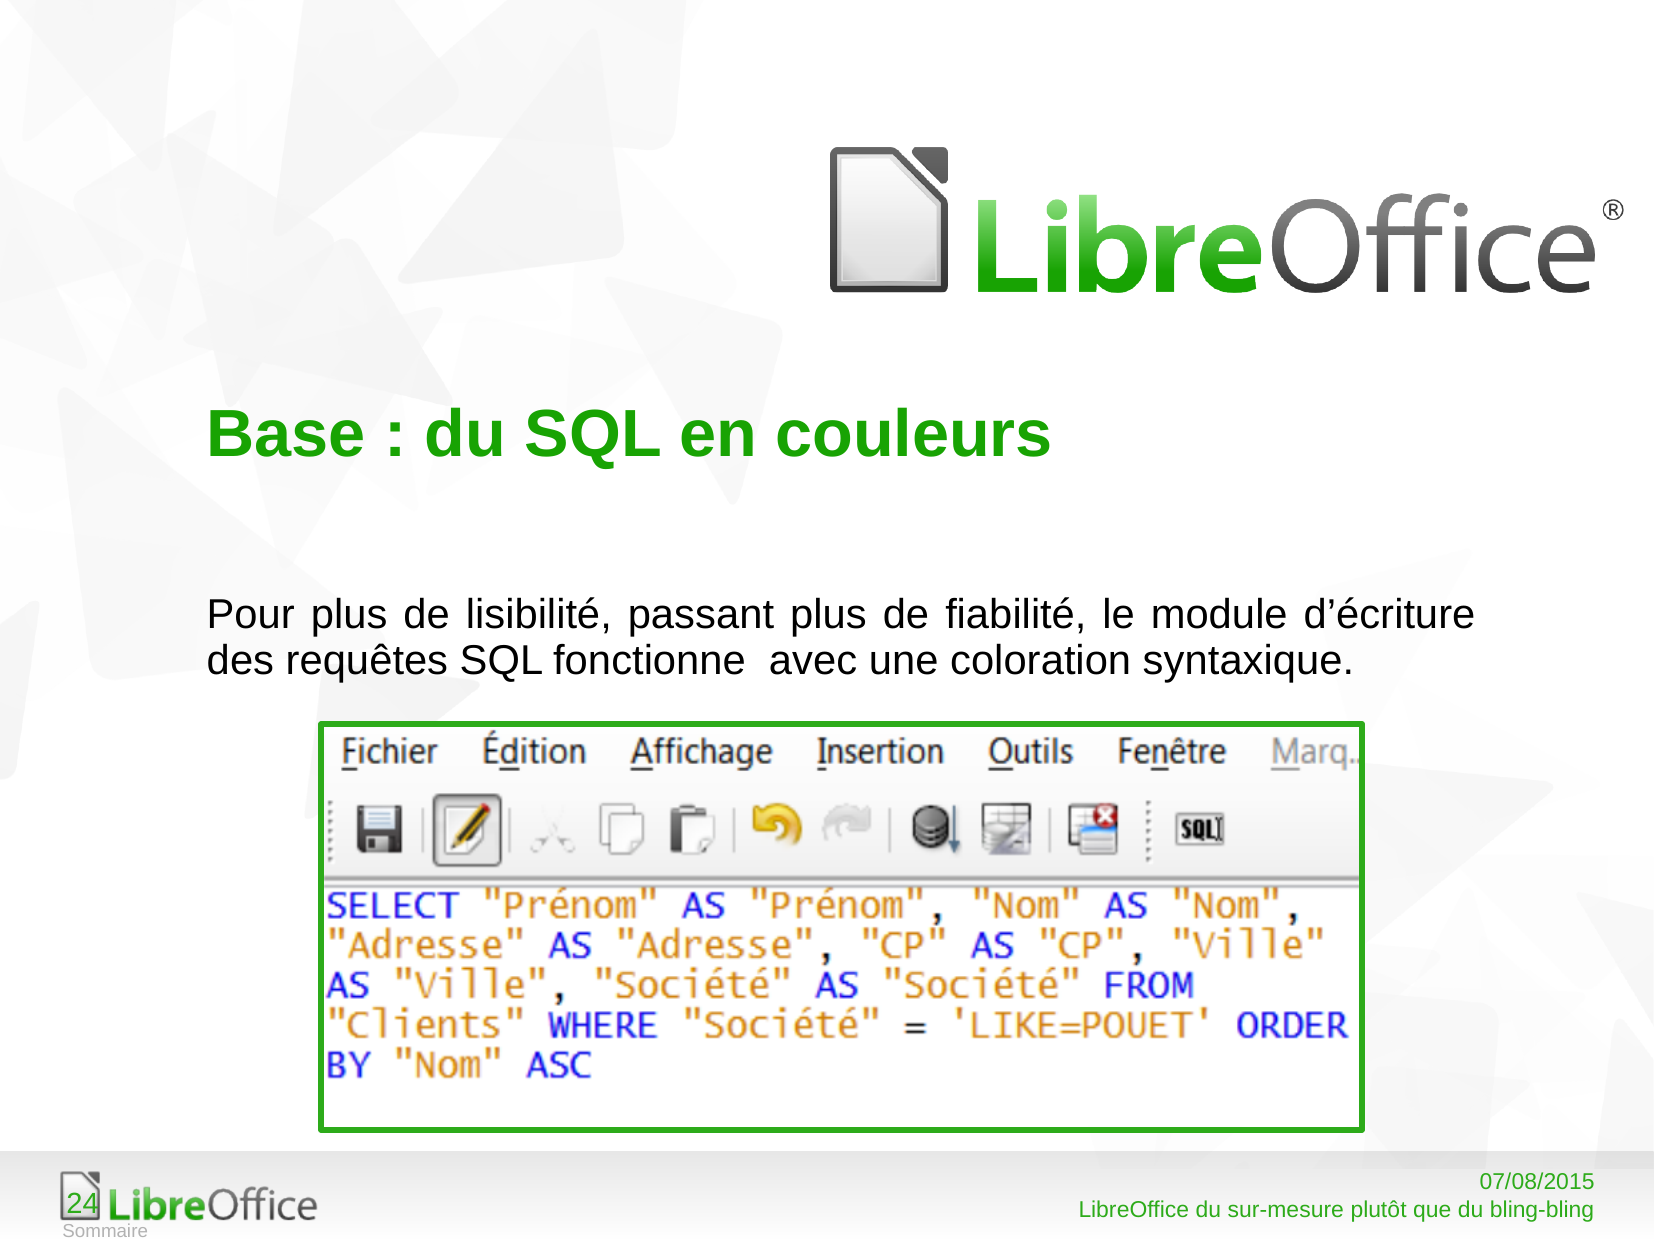

# Base : du SQL en couleurs
Pour plus de lisibilité, passant plus de fiabilité, le module d’écriture des requêtes SQL fonctionne avec une coloration syntaxique.
07/08/2015
24
LibreOffice du sur-mesure plutôt que du bling-bling